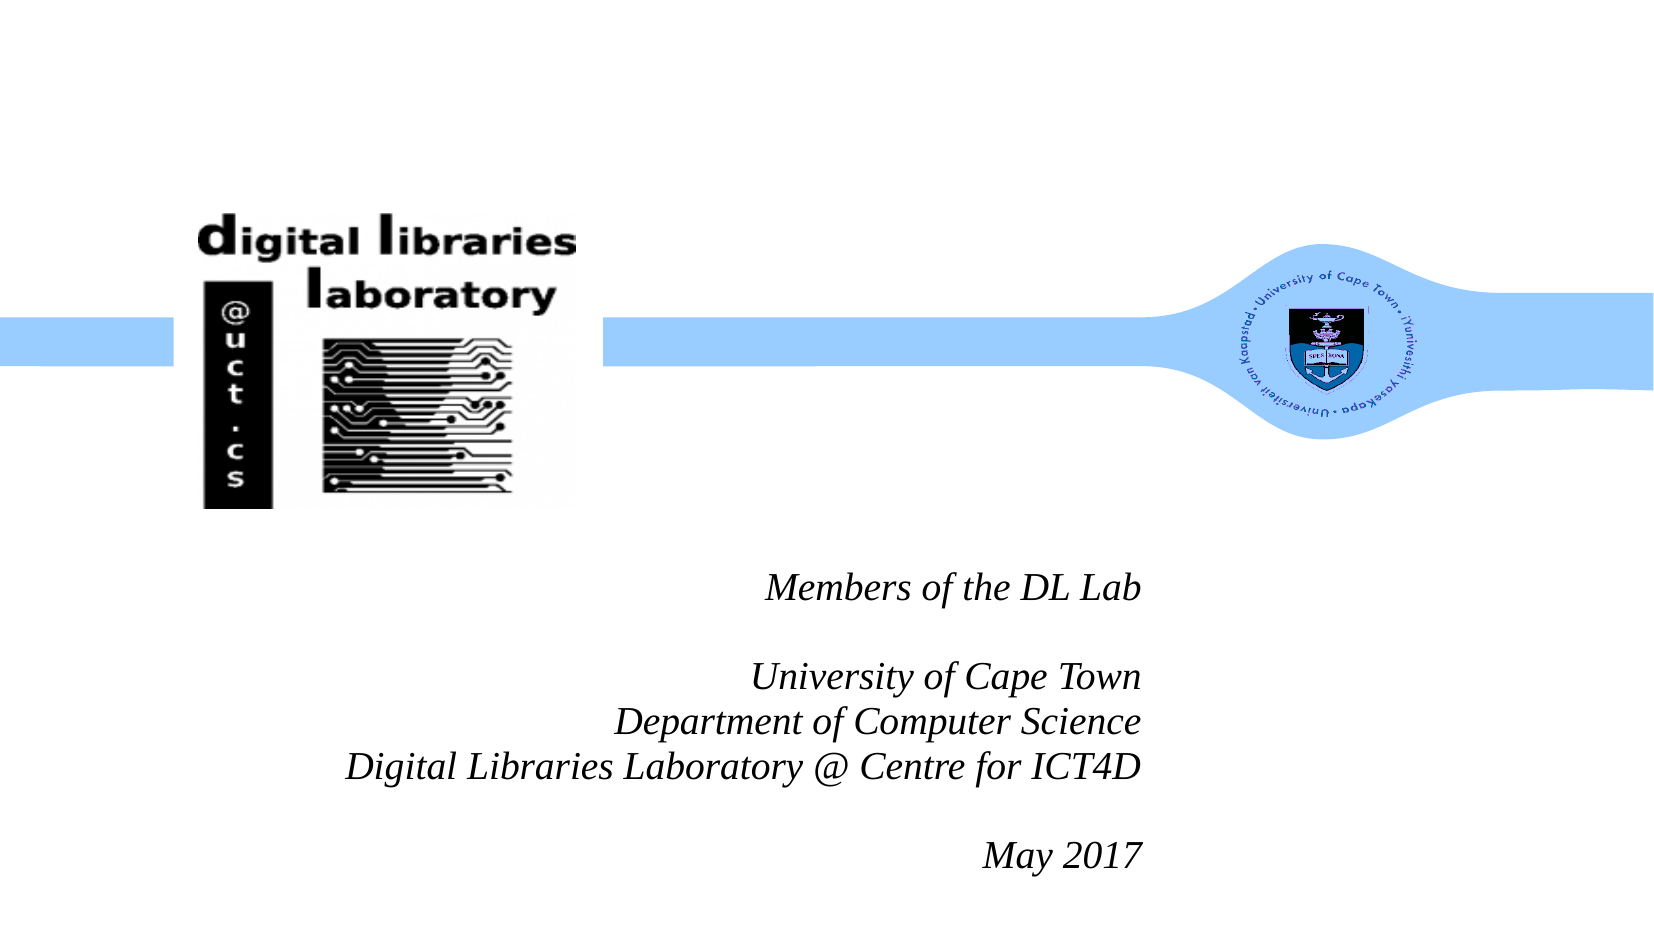

Members of the DL Lab
University of Cape Town
Department of Computer Science
Digital Libraries Laboratory @ Centre for ICT4D
May 2017